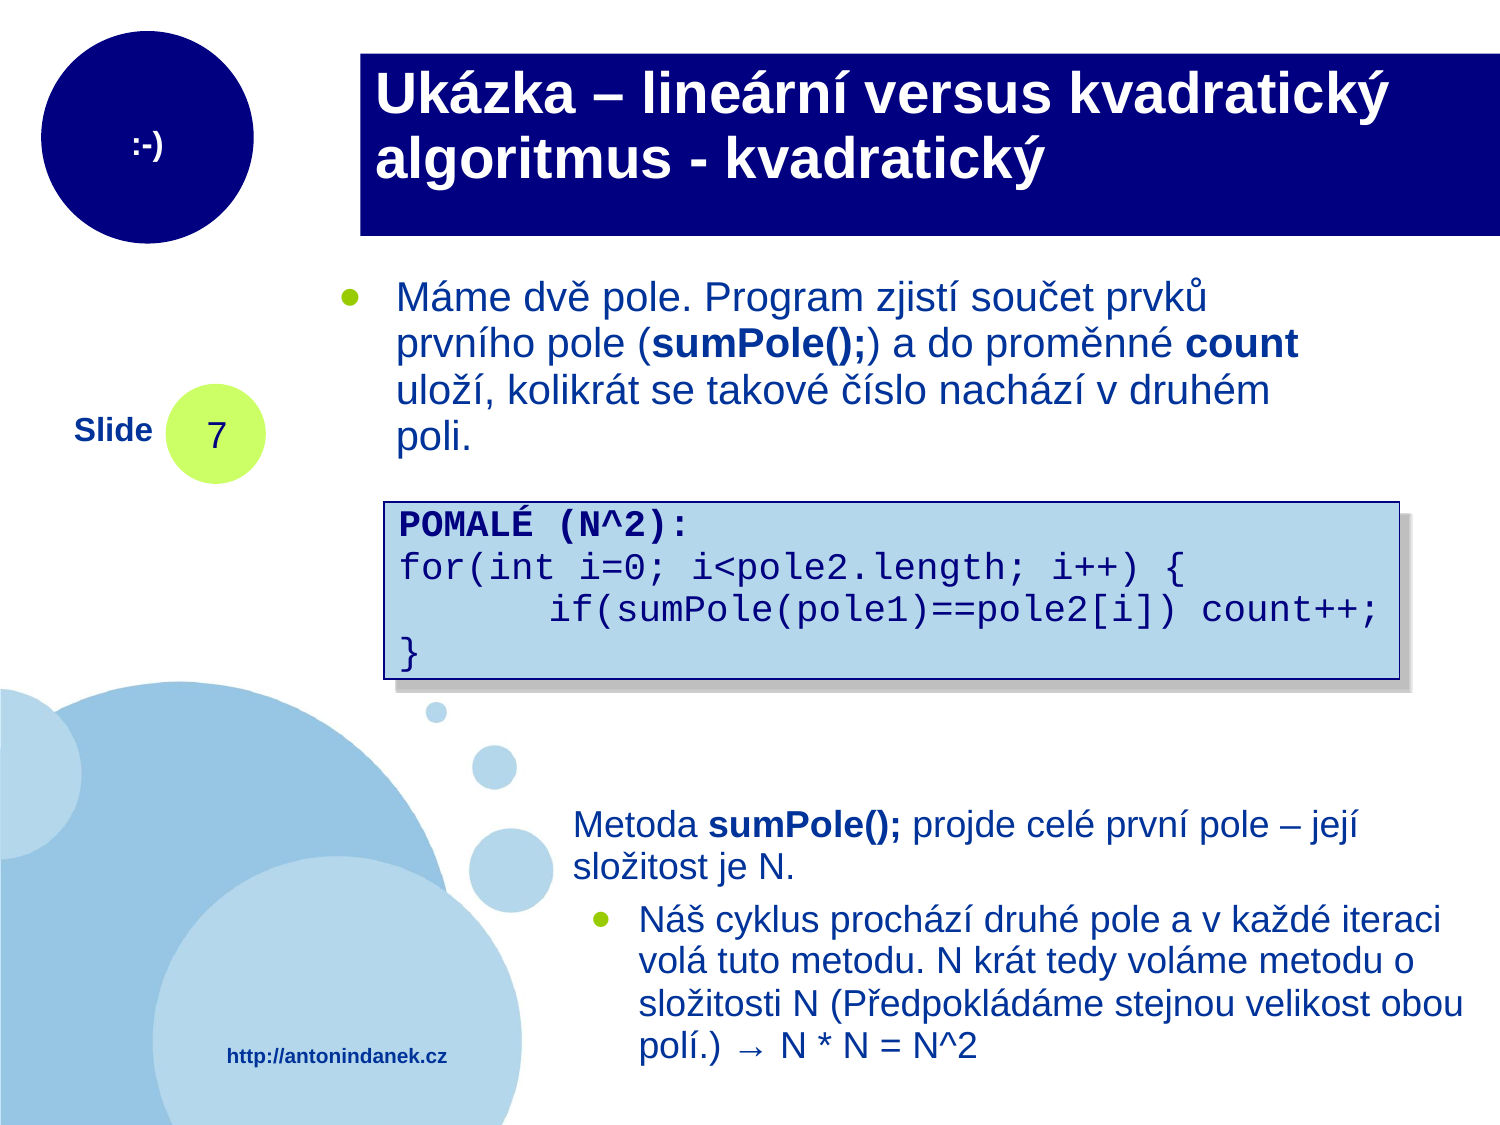

# Ukázka – lineární versus kvadratický algoritmus - kvadratický
Máme dvě pole. Program zjistí součet prvků prvního pole (sumPole();) a do proměnné count uloží, kolikrát se takové číslo nachází v druhém poli.
POMALÉ (N^2):
for(int i=0; i<pole2.length; i++) {
	if(sumPole(pole1)==pole2[i]) count++;
}
Metoda sumPole(); projde celé první pole – její složitost je N.
Náš cyklus prochází druhé pole a v každé iteraci volá tuto metodu. N krát tedy voláme metodu o složitosti N (Předpokládáme stejnou velikost obou polí.) → N * N = N^2